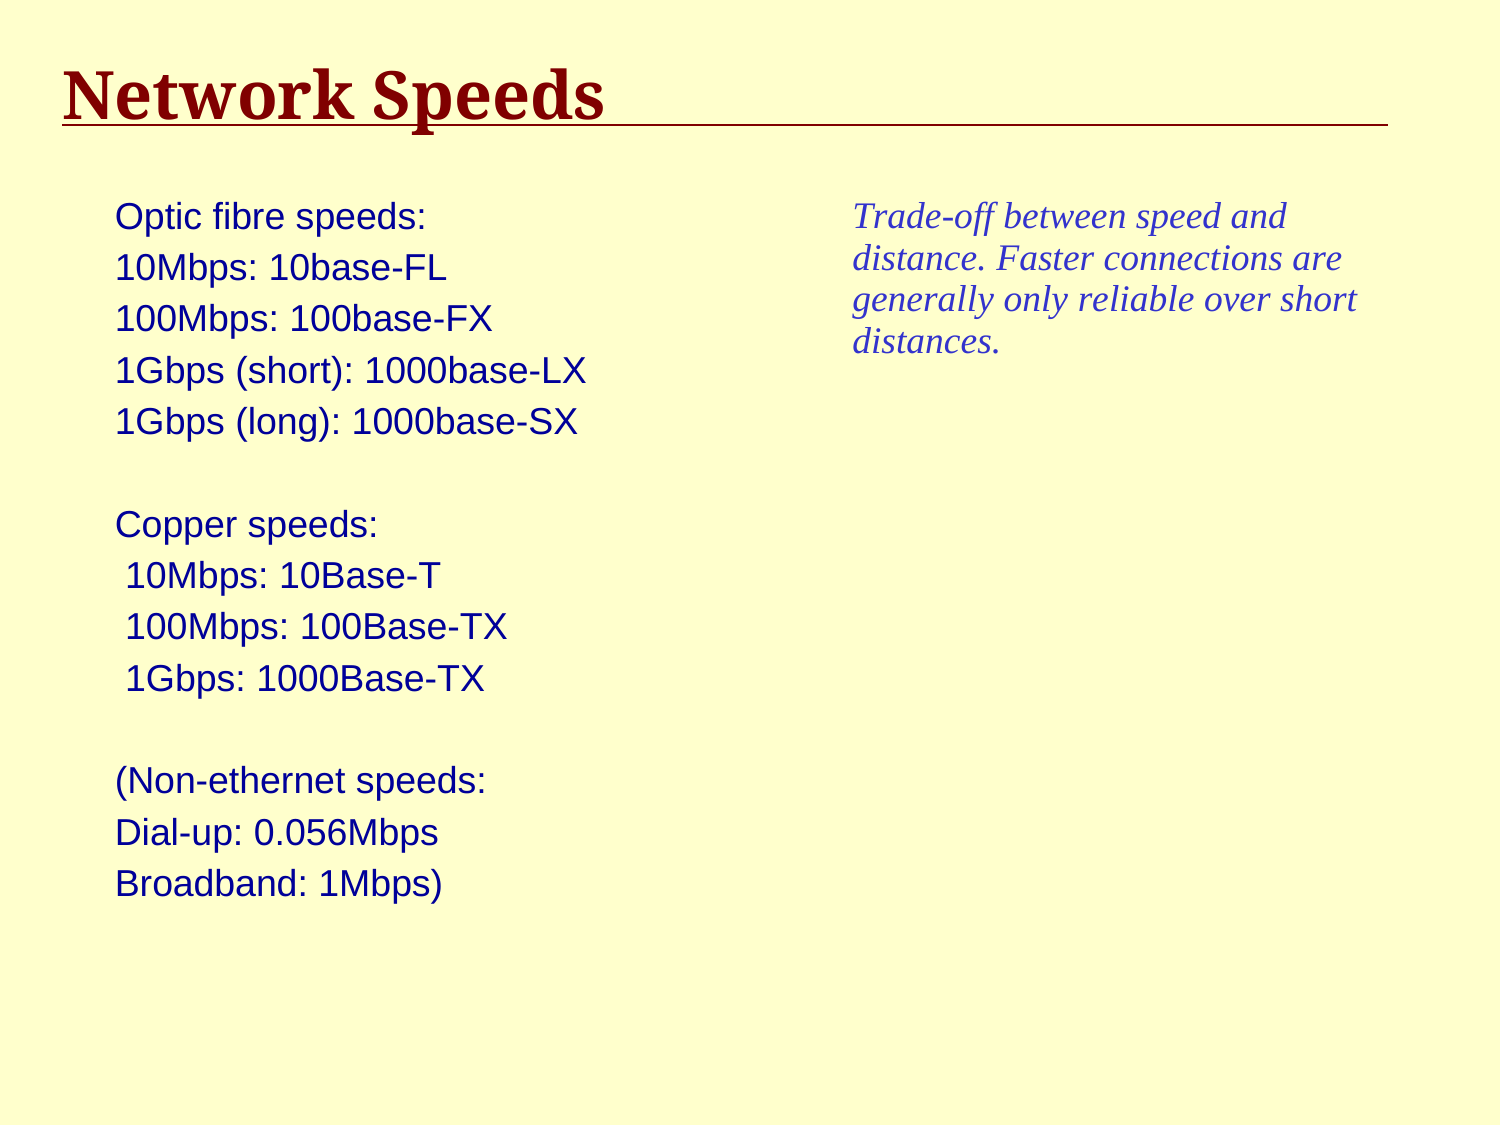

# Network Speeds
Optic fibre speeds:
10Mbps: 10base-FL
100Mbps: 100base-FX
1Gbps (short): 1000base-LX
1Gbps (long): 1000base-SX
Copper speeds:
 10Mbps: 10Base-T
 100Mbps: 100Base-TX
 1Gbps: 1000Base-TX
(Non-ethernet speeds:
Dial-up: 0.056Mbps
Broadband: 1Mbps)
Trade-off between speed and distance. Faster connections are generally only reliable over short distances.